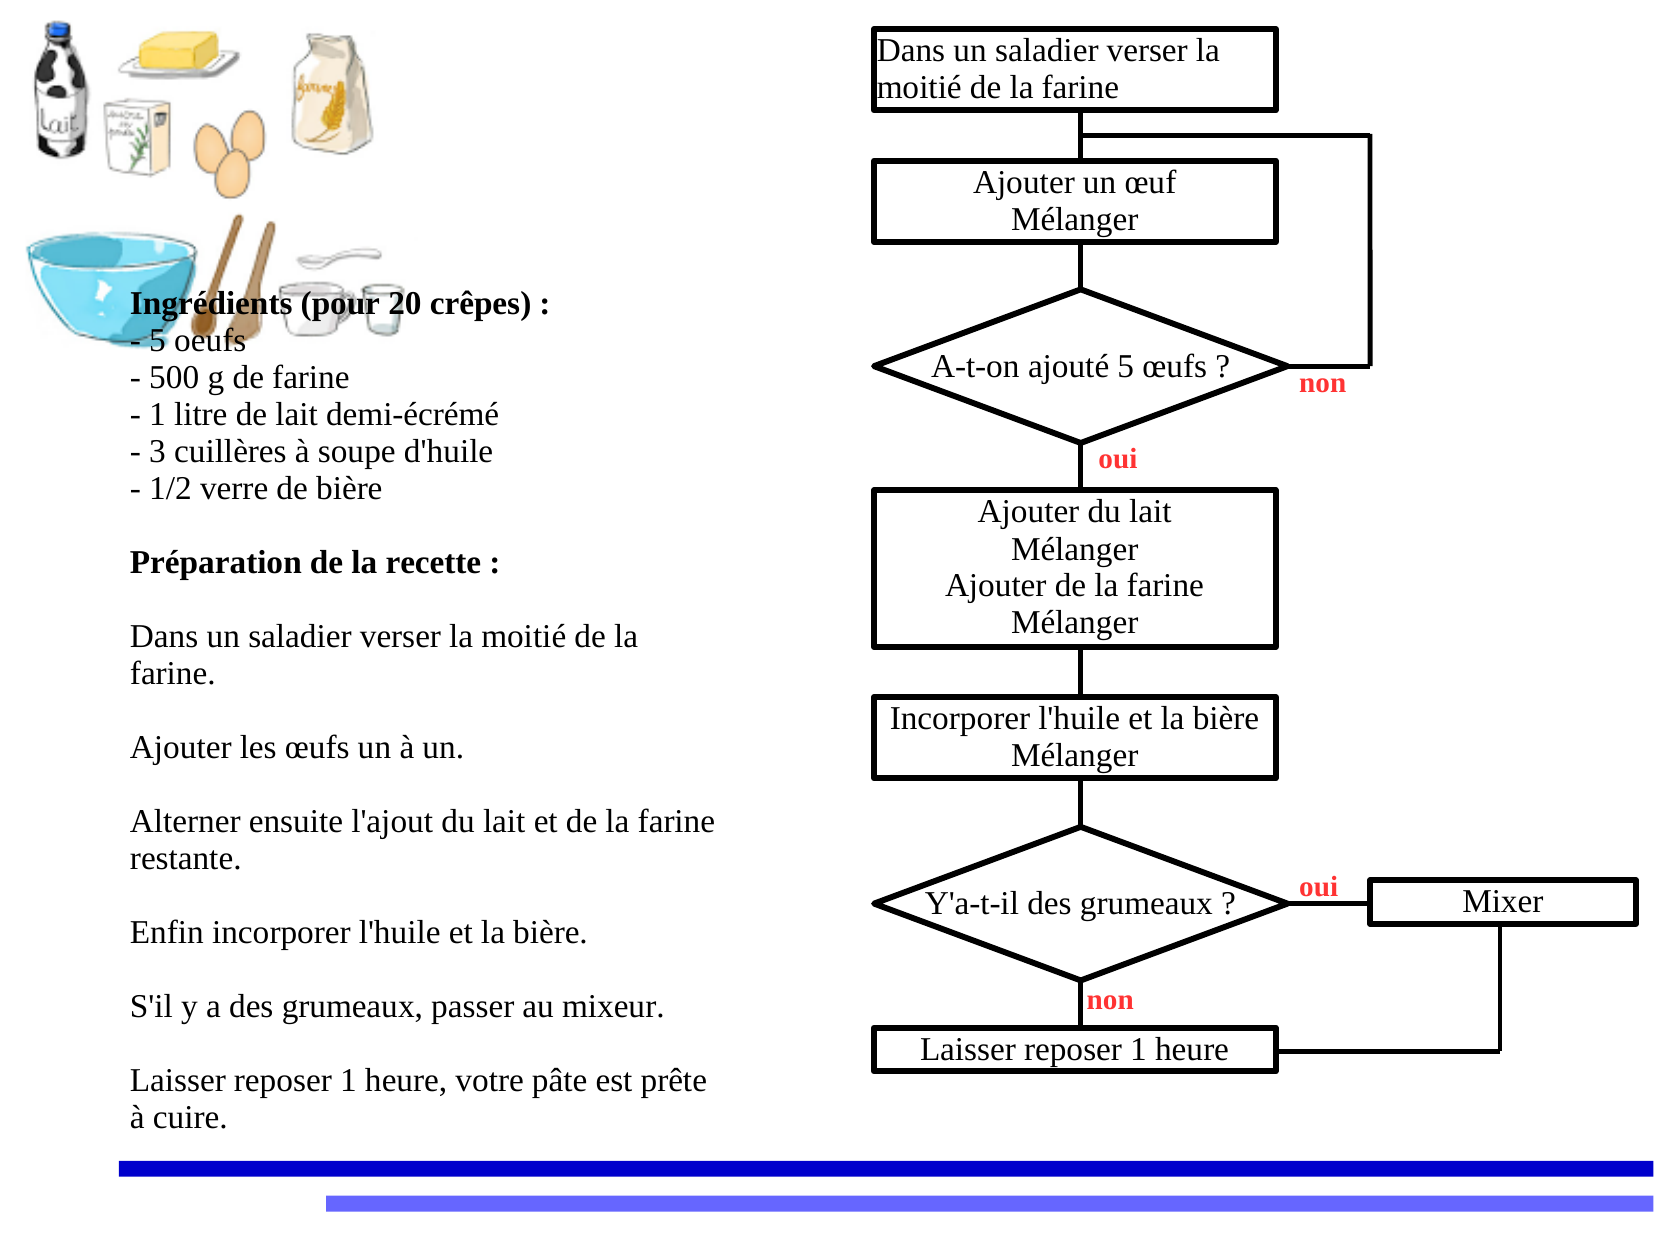

Dans un saladier verser la moitié de la farine
Ajouter un œuf
Mélanger
non
A-t-on ajouté 5 œufs ?
Ingrédients (pour 20 crêpes) :
- 5 oeufs
- 500 g de farine
- 1 litre de lait demi-écrémé
- 3 cuillères à soupe d'huile
- 1/2 verre de bière
Préparation de la recette :
Dans un saladier verser la moitié de la farine.
Ajouter les œufs un à un.
Alterner ensuite l'ajout du lait et de la farine restante.
Enfin incorporer l'huile et la bière.
S'il y a des grumeaux, passer au mixeur.
Laisser reposer 1 heure, votre pâte est prête à cuire.
Ajouter du lait
Mélanger
Ajouter de la farine
Mélanger
oui
Incorporer l'huile et la bière
Mélanger
Y'a-t-il des grumeaux ?
oui
Mixer
non
Laisser reposer 1 heure